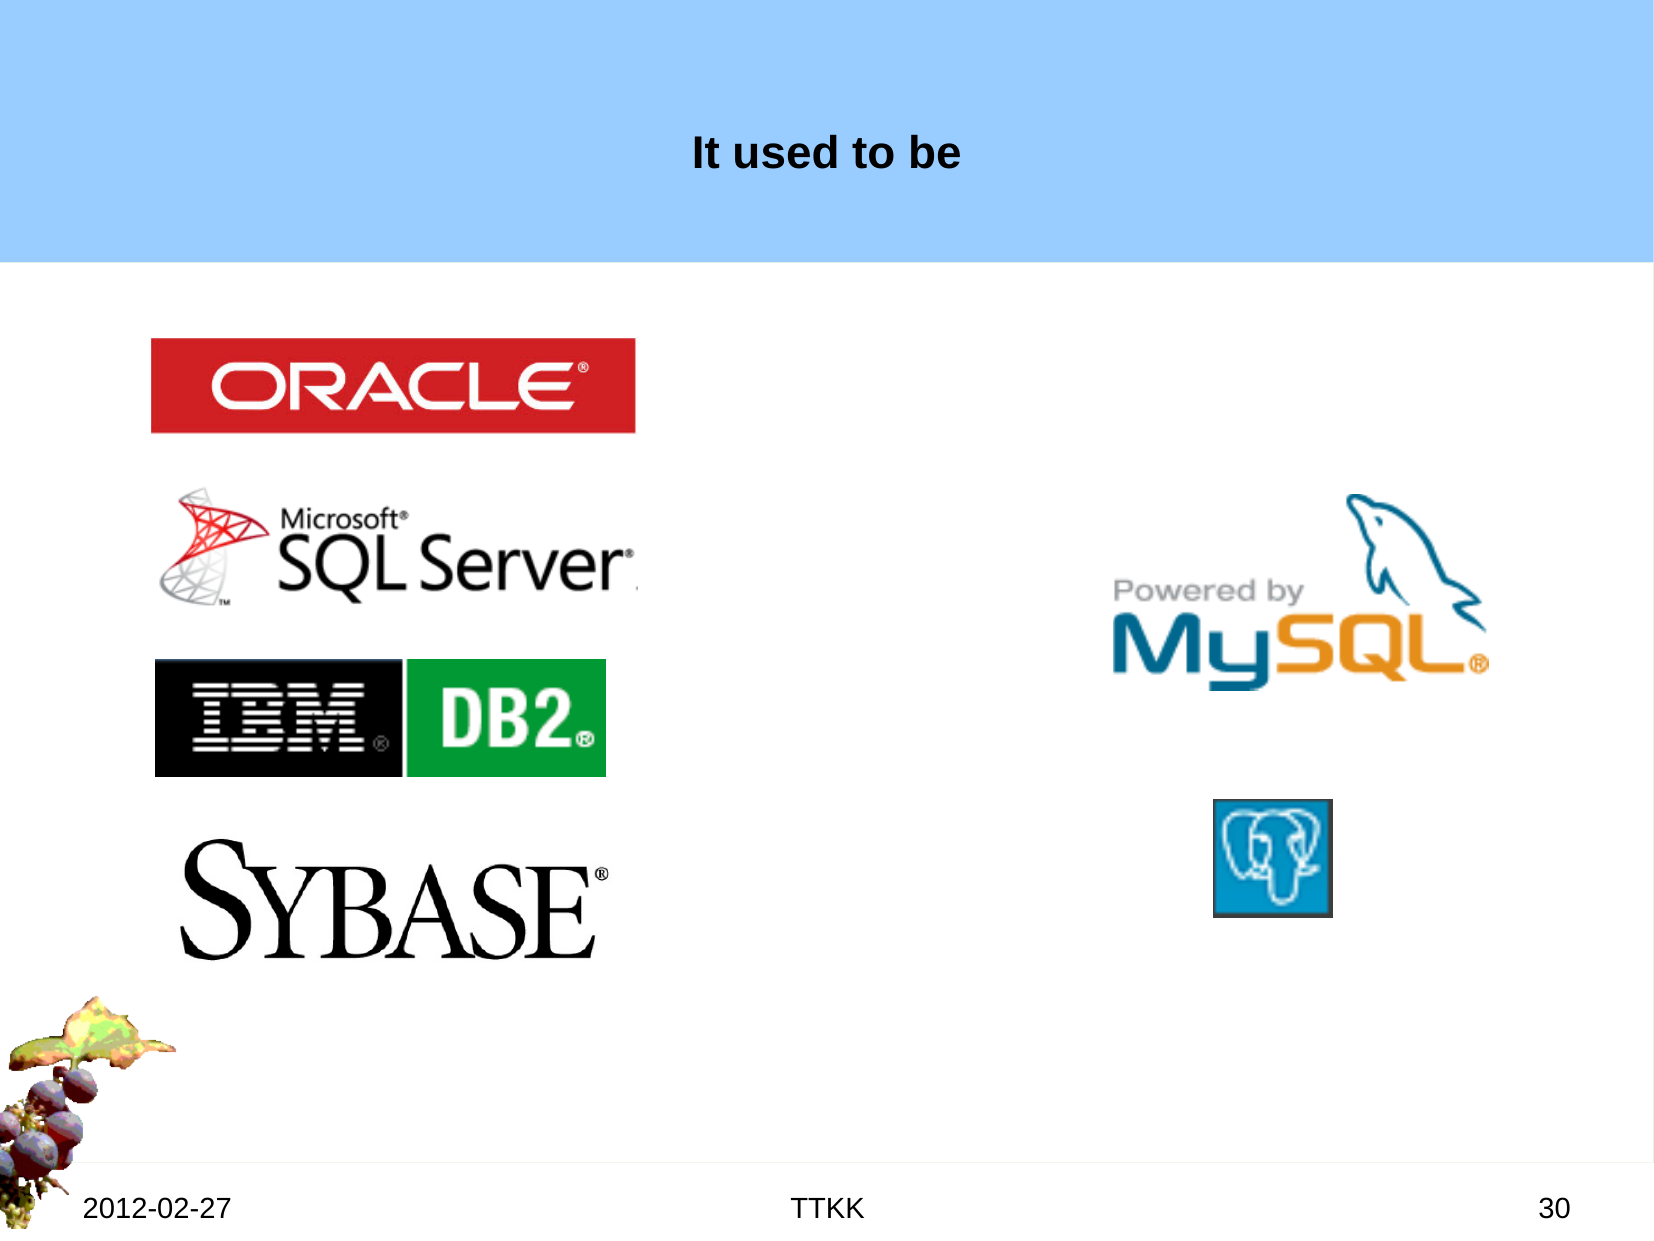

# It used to be
2012-02-27
TTKK
30